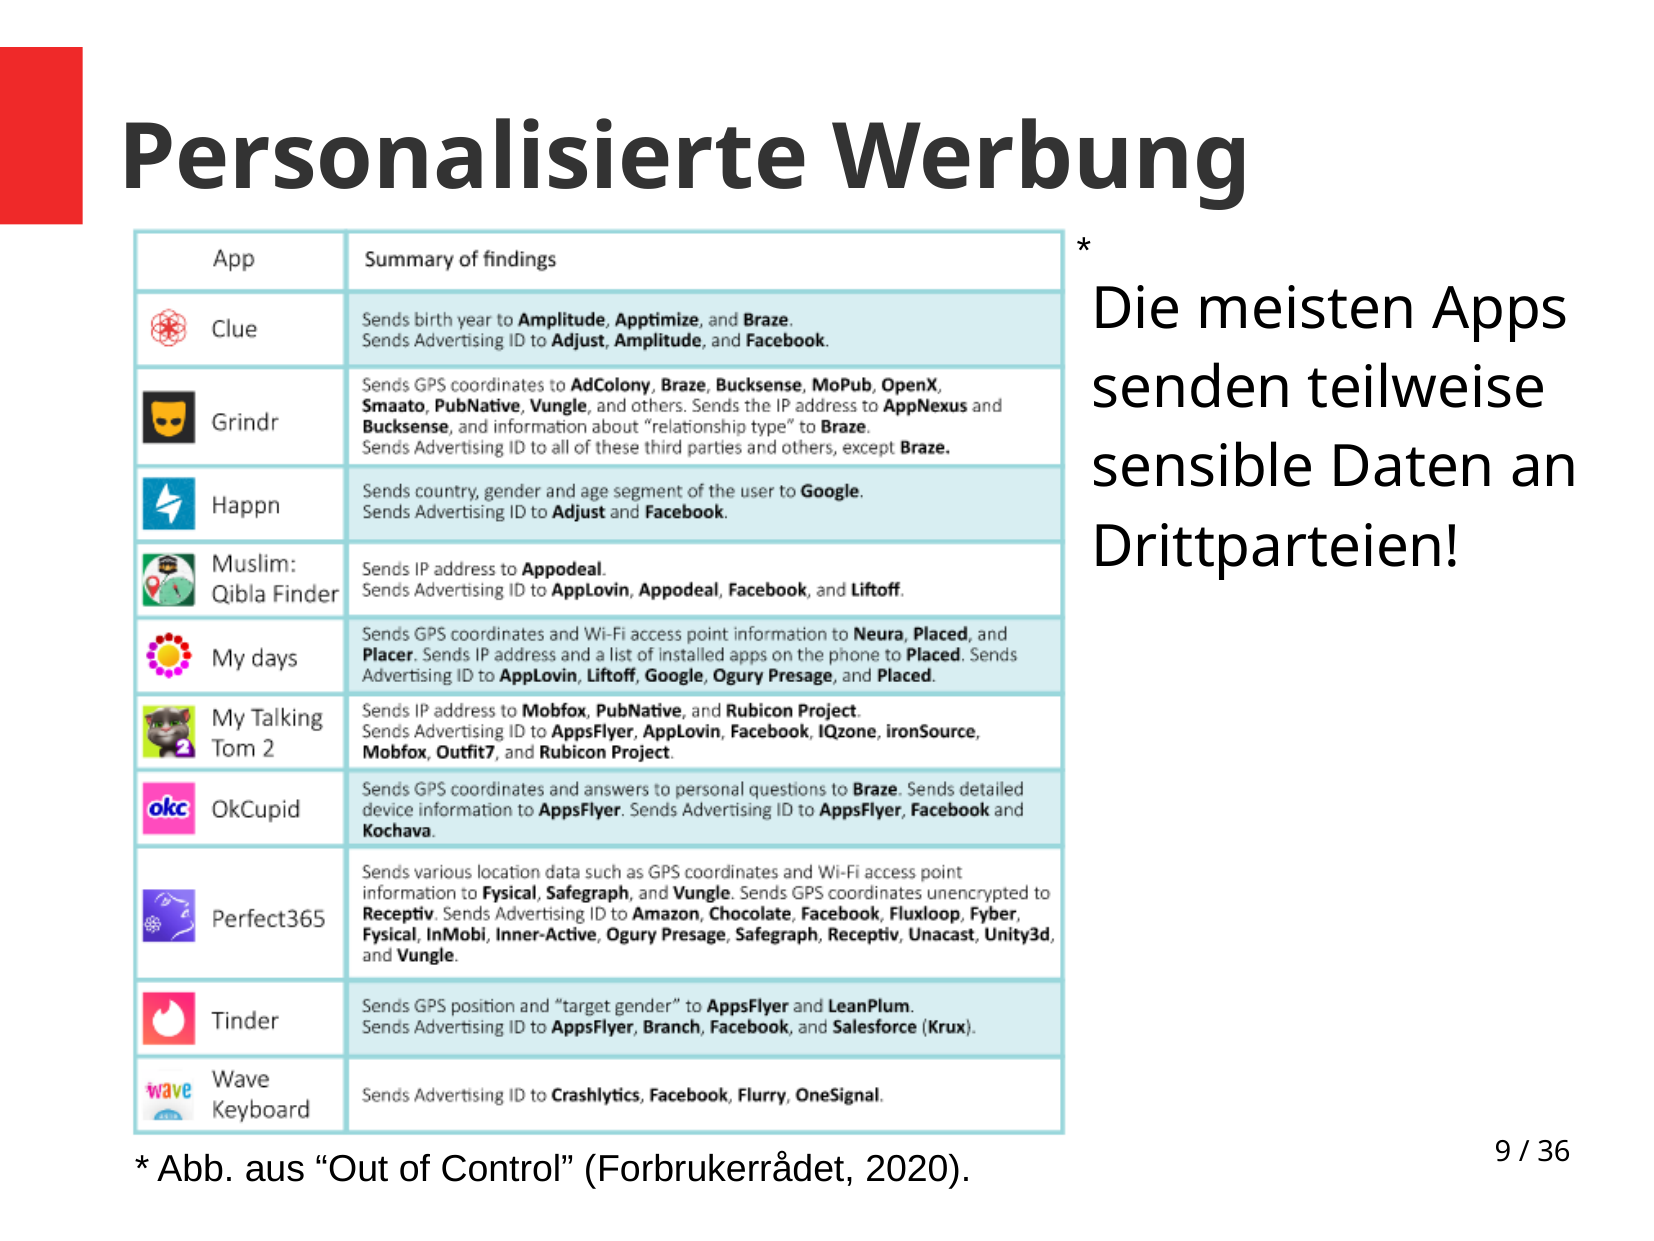

# Personalisierte Werbung
*
Die meisten Apps senden teilweise sensible Daten an Drittparteien!
9
* Abb. aus “Out of Control” (Forbrukerrådet, 2020).